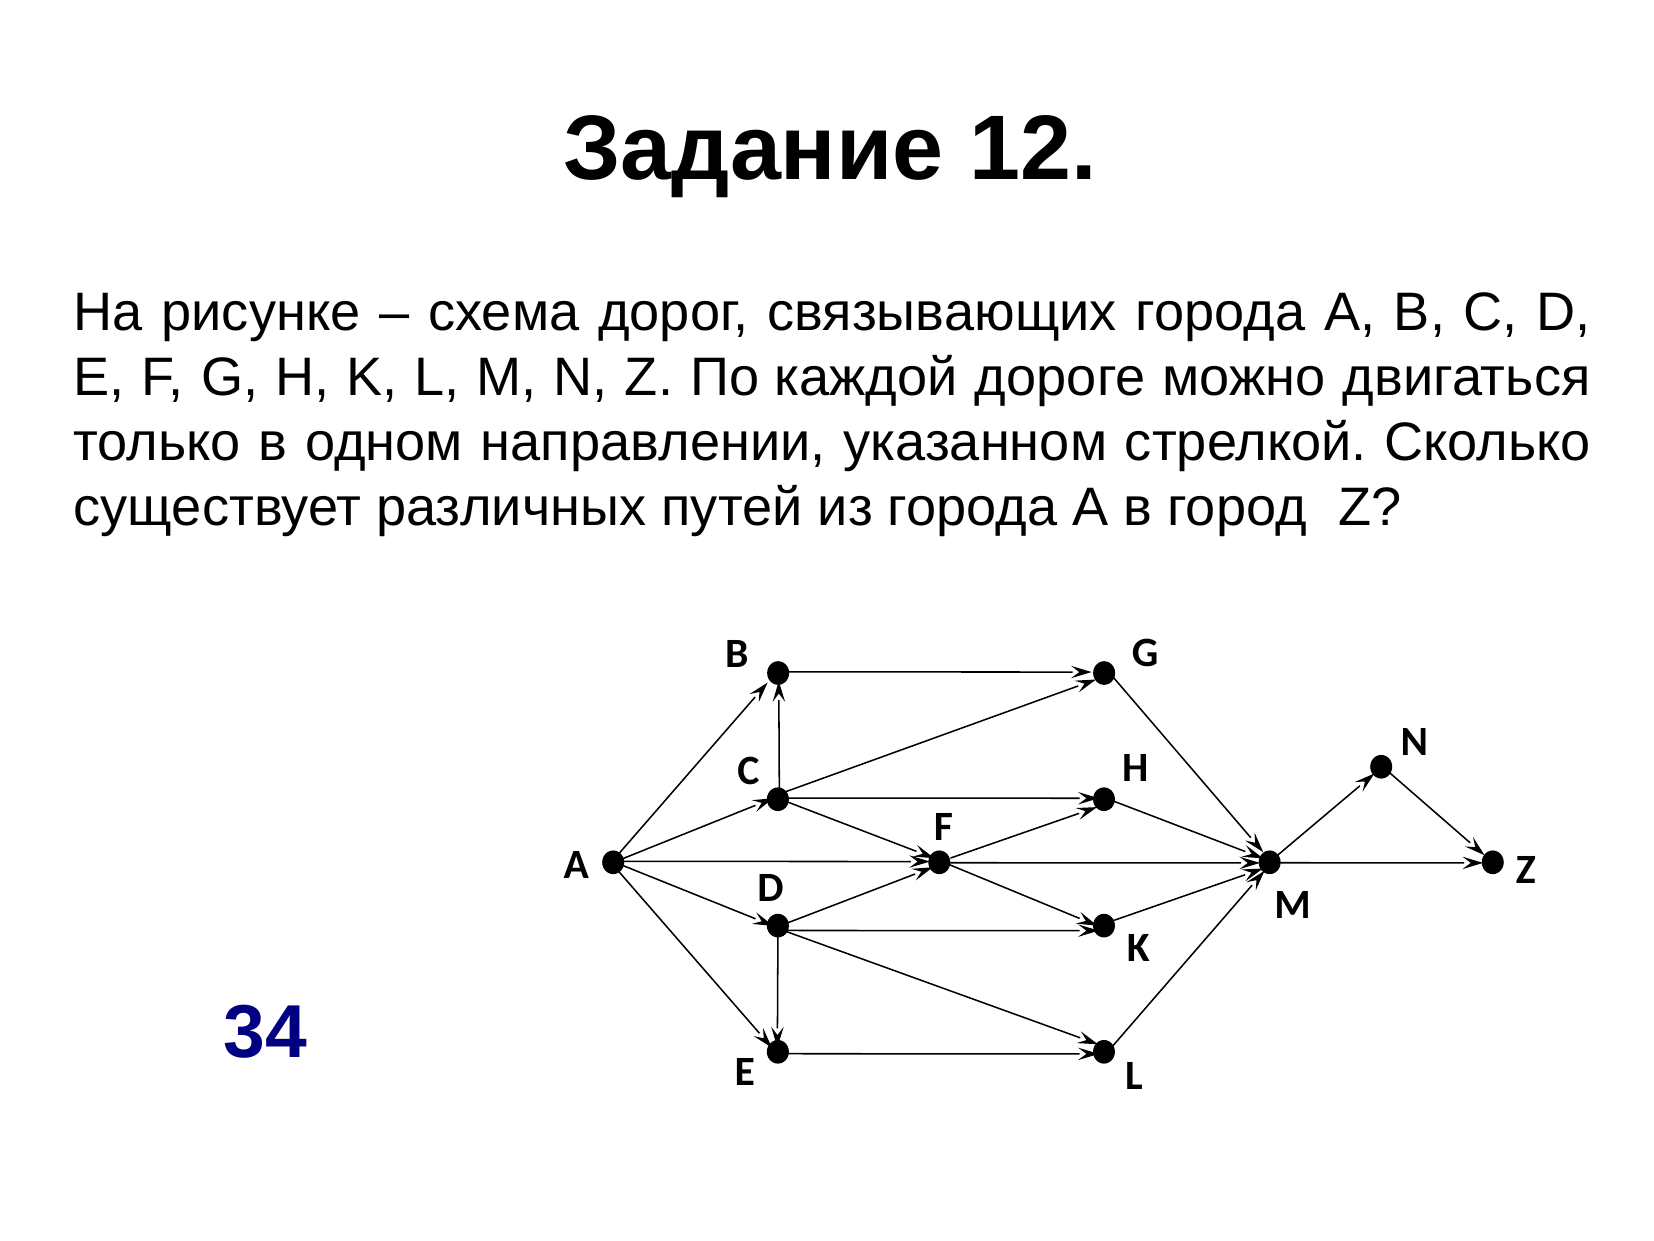

# Задание 12.
На рисунке – схема дорог, связывающих города A, B, C, D, E, F, G, H, K, L, M, N, Z. По каждой дороге можно двигаться только в одном направлении, указанном стрелкой. Сколько существует различных путей из города А в город Z?
 	34
G
B
N
H
С
F
A
Z
D
M
K
E
L